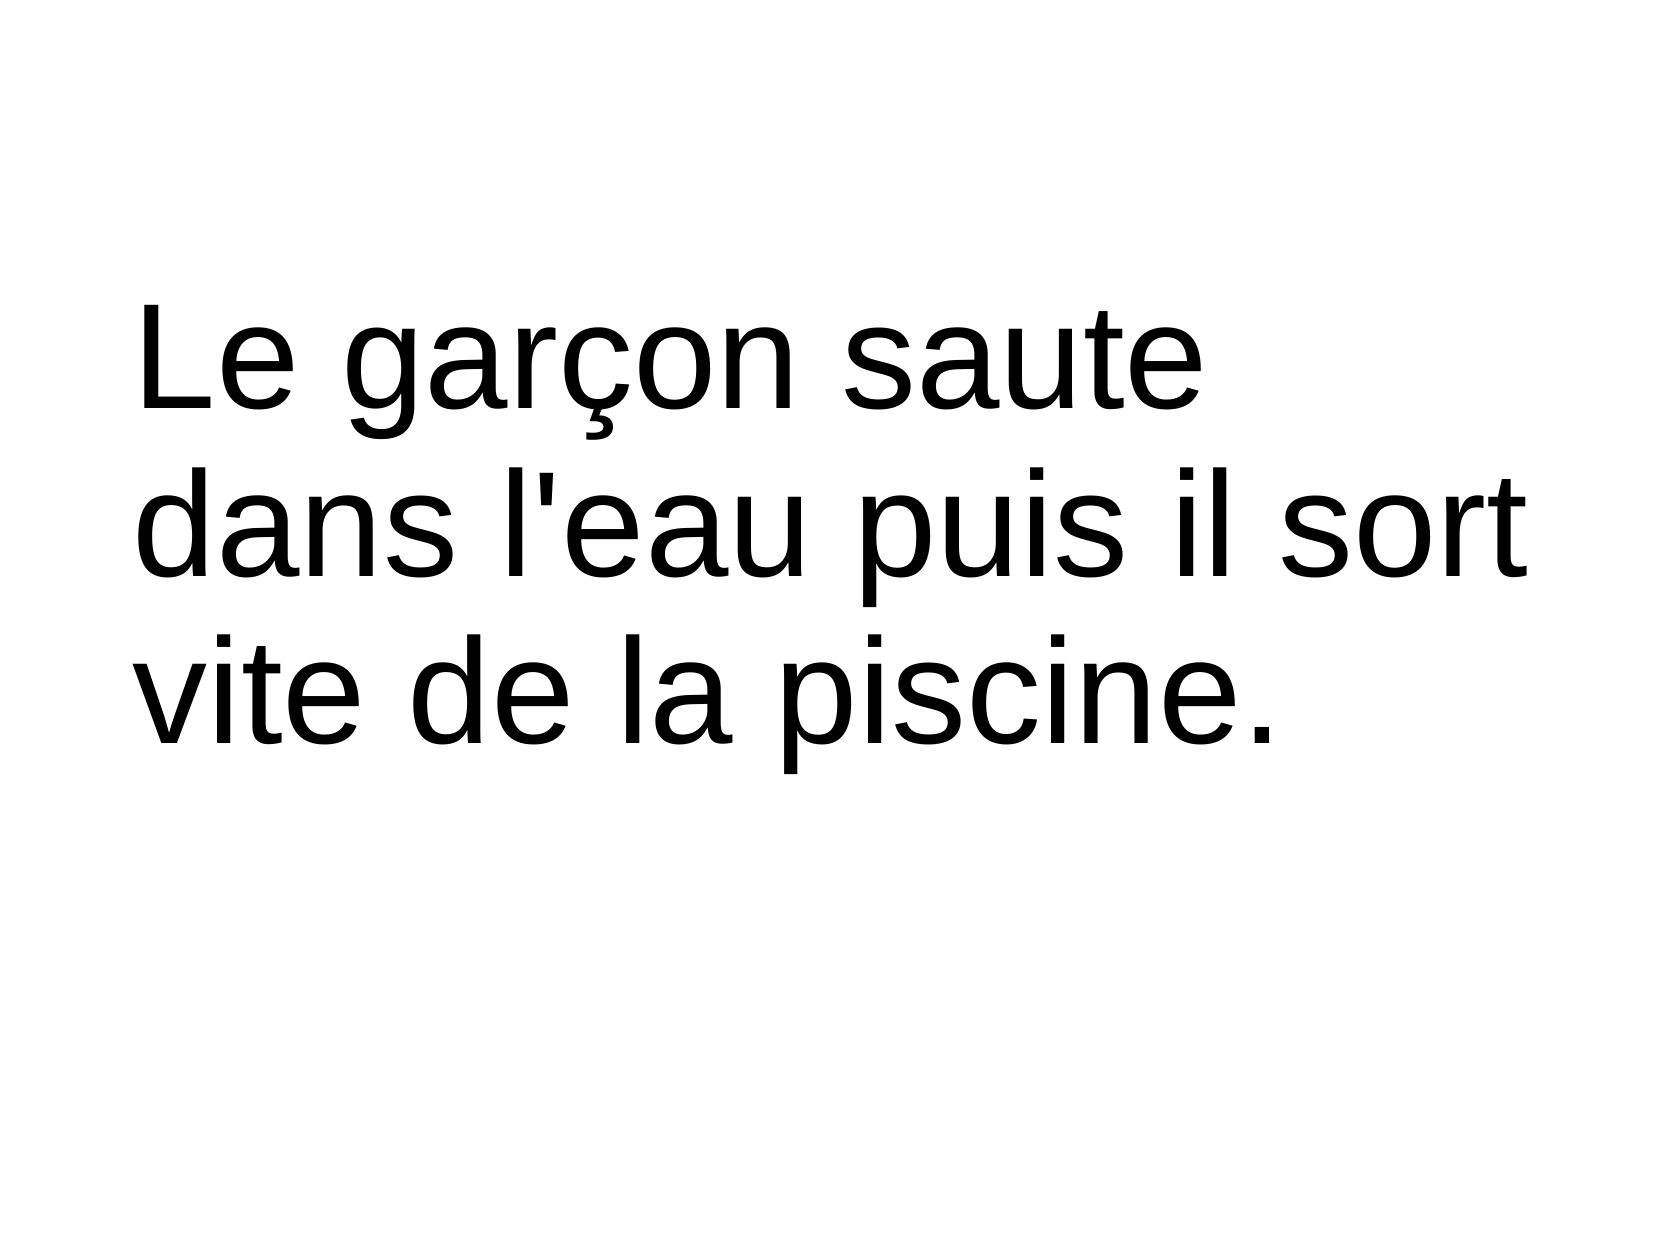

Le garçon saute dans l'eau puis il sort vite de la piscine.